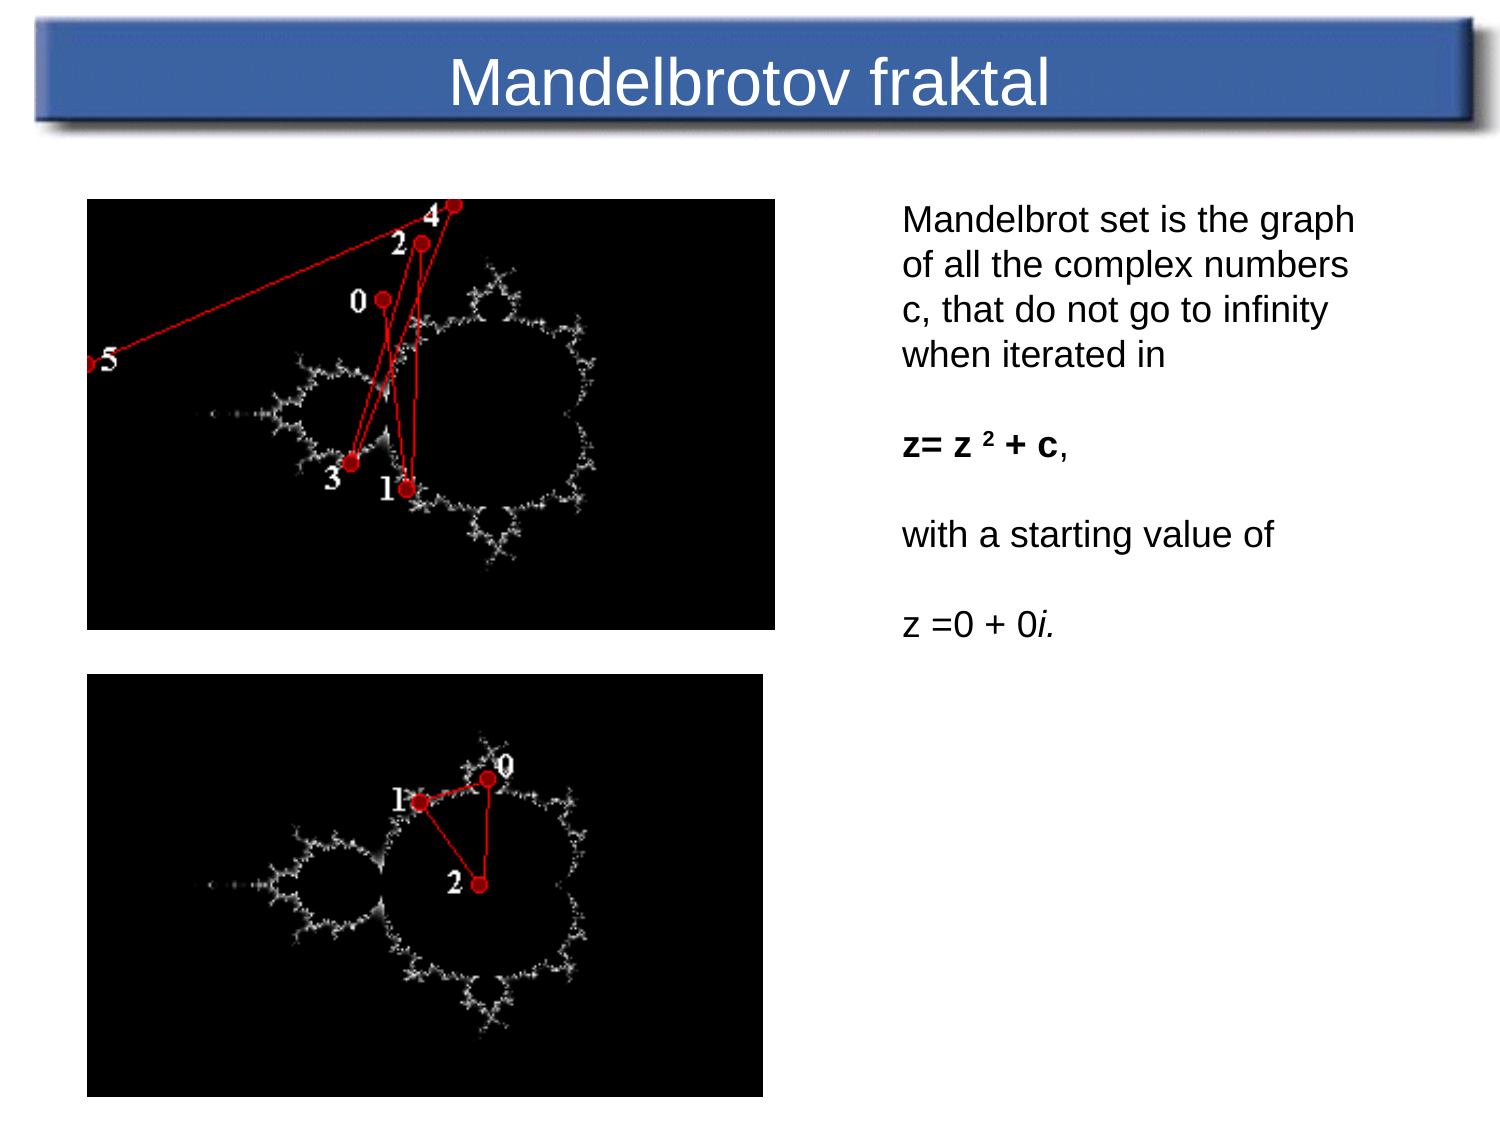

# Mandelbrotov fraktal
Mandelbrot set is the graph of all the complex numbers c, that do not go to infinity when iterated in
z= z 2 + c,
with a starting value of
z =0 + 0i.